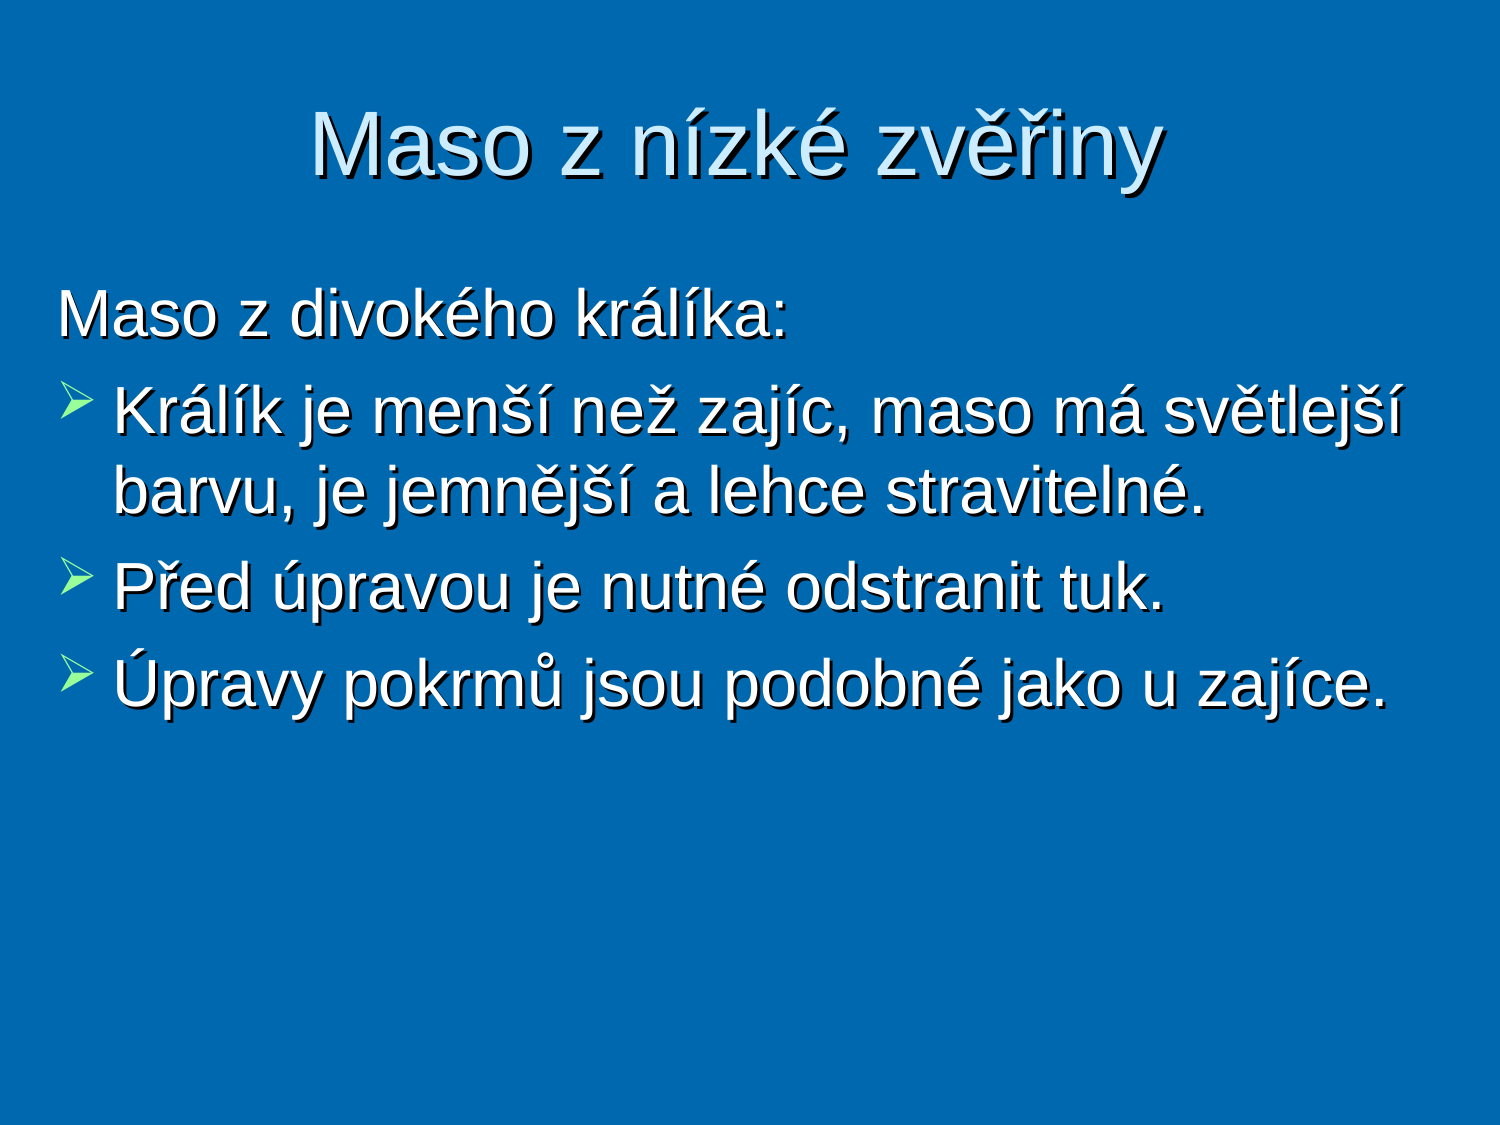

# Maso z nízké zvěřiny
Maso z divokého králíka:
Králík je menší než zajíc, maso má světlejší barvu, je jemnější a lehce stravitelné.
Před úpravou je nutné odstranit tuk.
Úpravy pokrmů jsou podobné jako u zajíce.